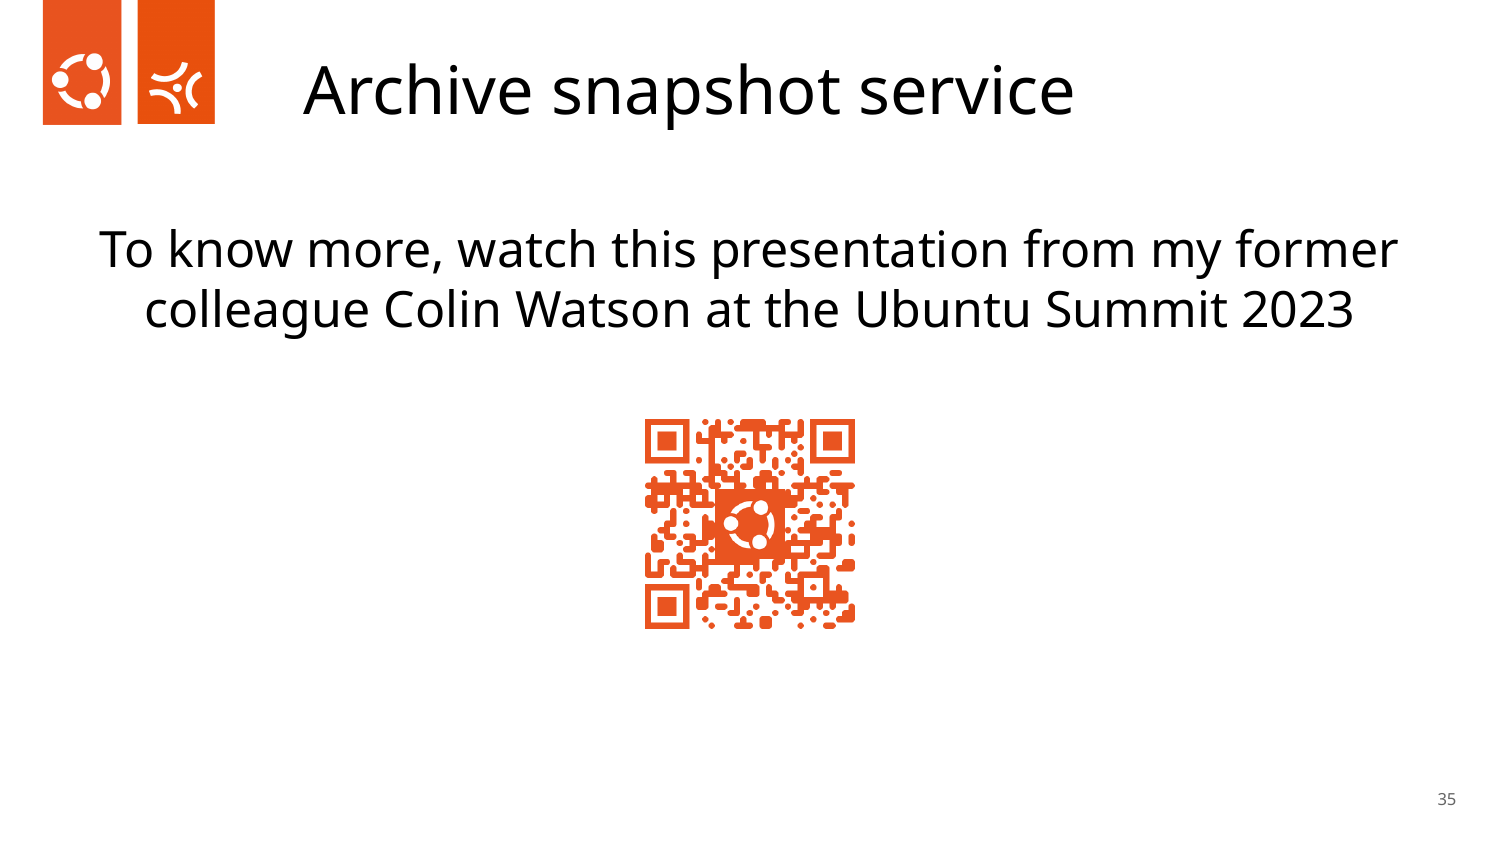

Archive snapshot service
# To know more, watch this presentation from my former colleague Colin Watson at the Ubuntu Summit 2023